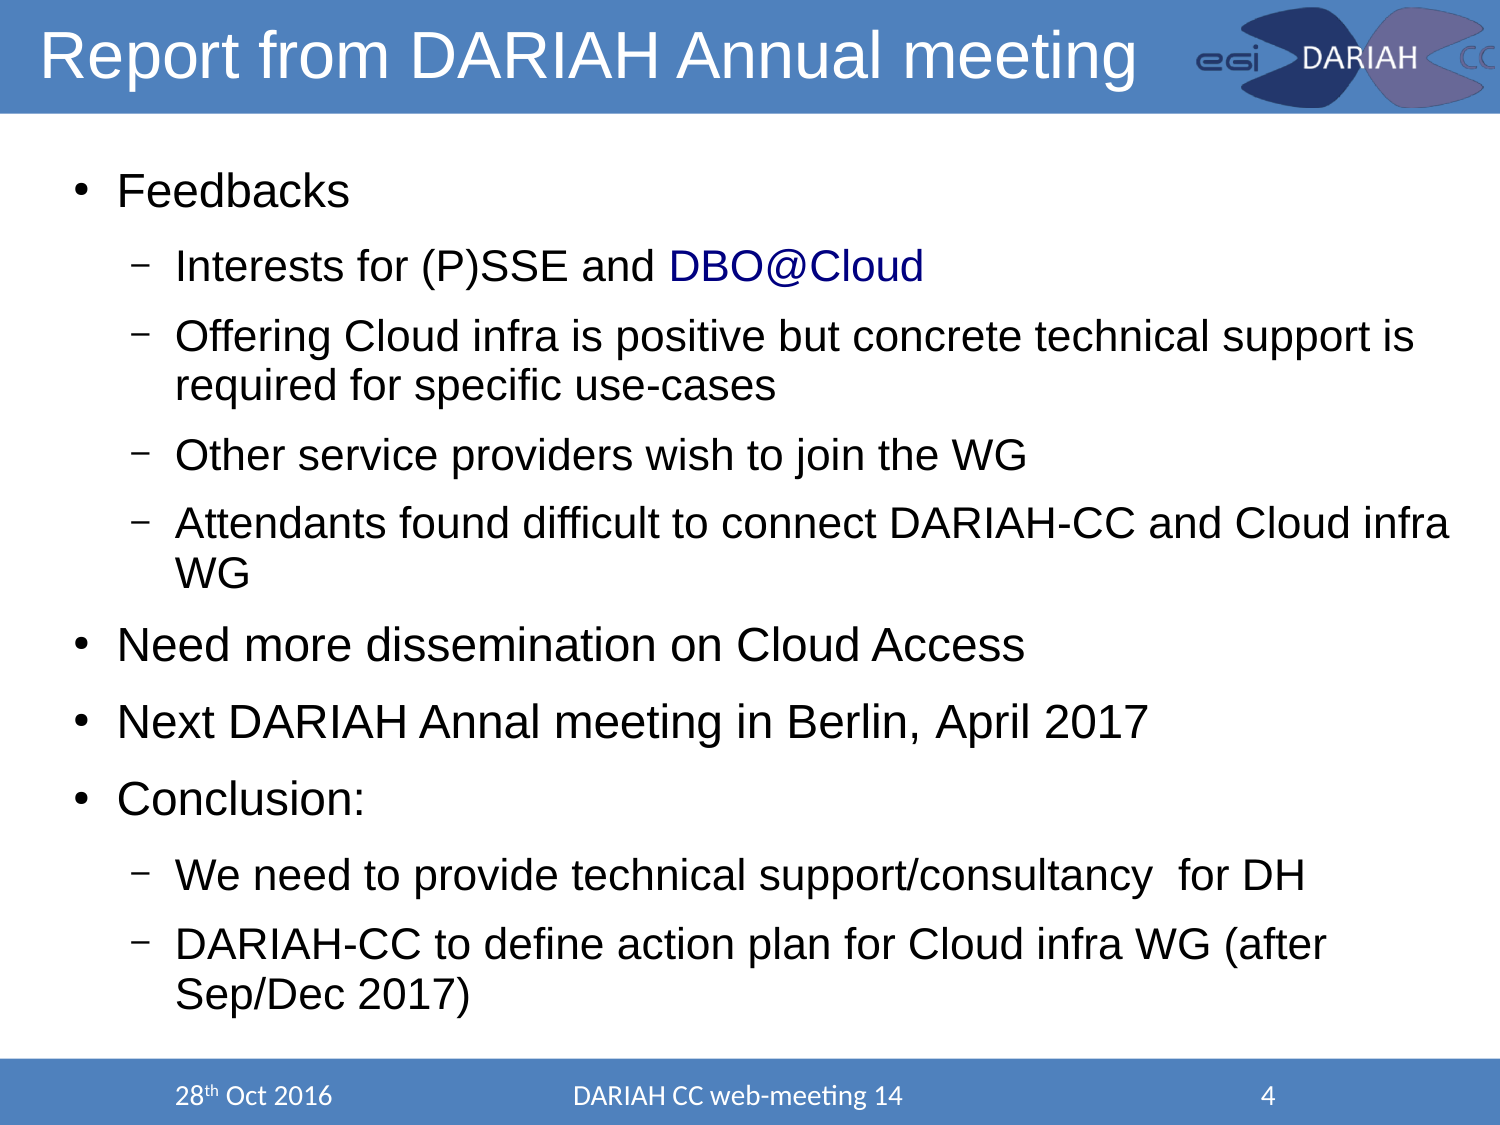

# Report from DARIAH Annual meeting
Feedbacks
Interests for (P)SSE and DBO@Cloud
Offering Cloud infra is positive but concrete technical support is required for specific use-cases
Other service providers wish to join the WG
Attendants found difficult to connect DARIAH-CC and Cloud infra WG
Need more dissemination on Cloud Access
Next DARIAH Annal meeting in Berlin, April 2017
Conclusion:
We need to provide technical support/consultancy for DH
DARIAH-CC to define action plan for Cloud infra WG (after Sep/Dec 2017)